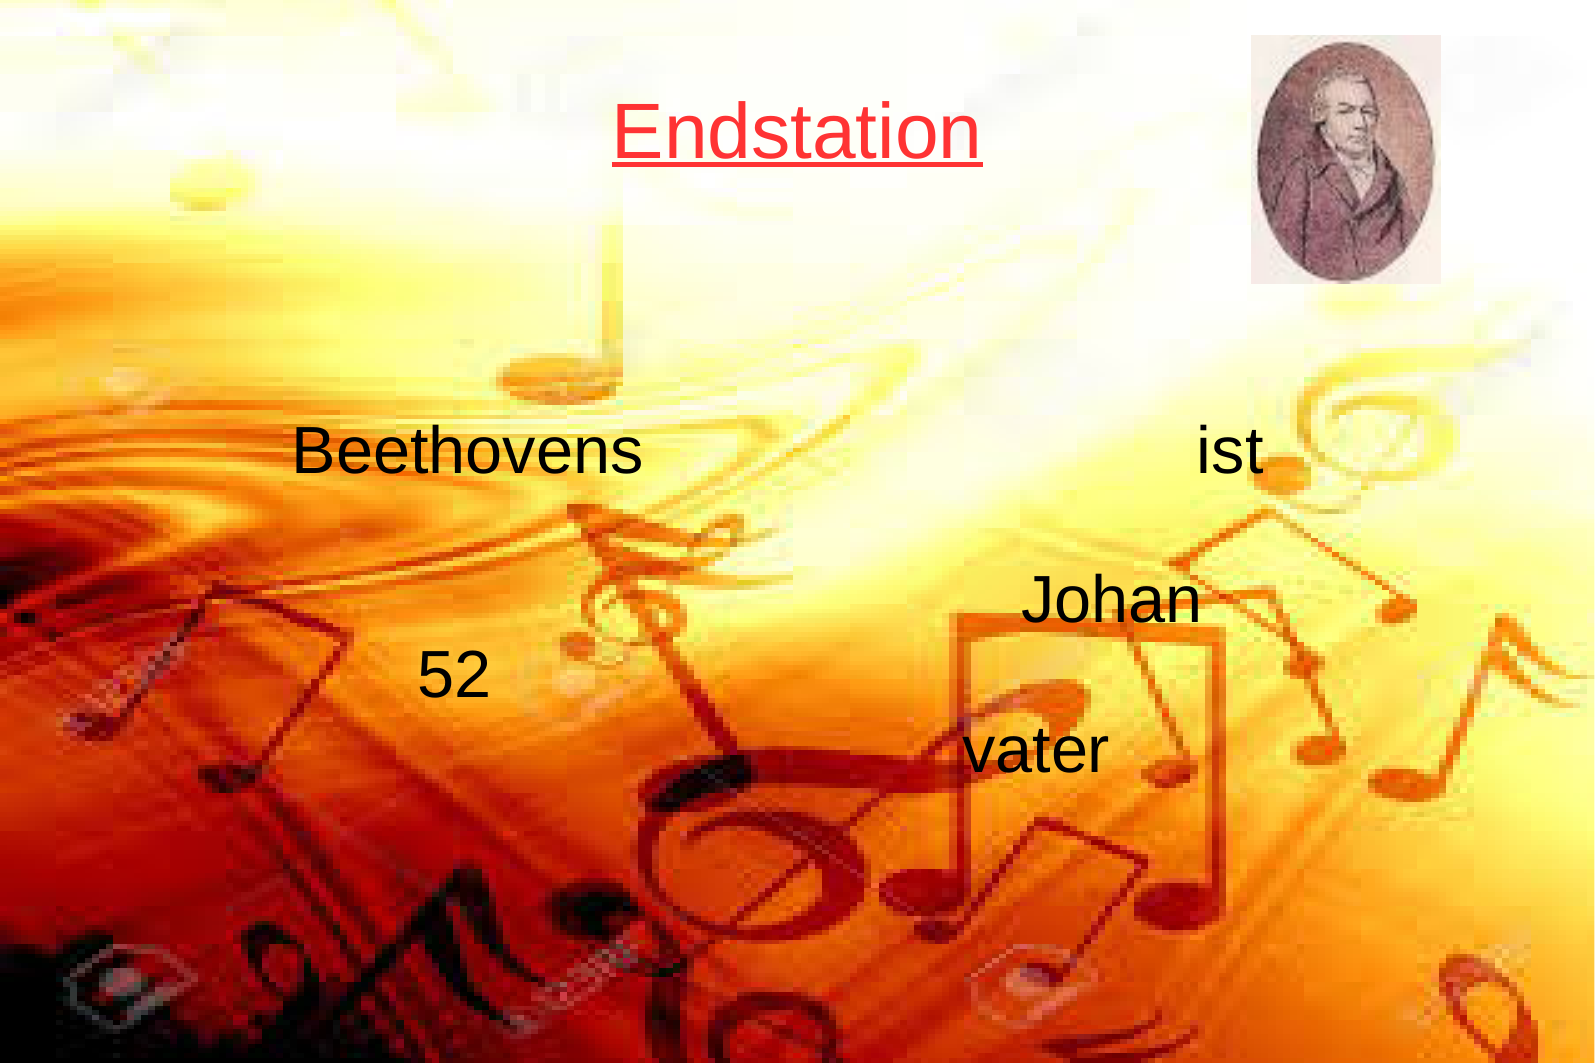

# Endstation
 Beethovens ist
 Johan
 52 vater